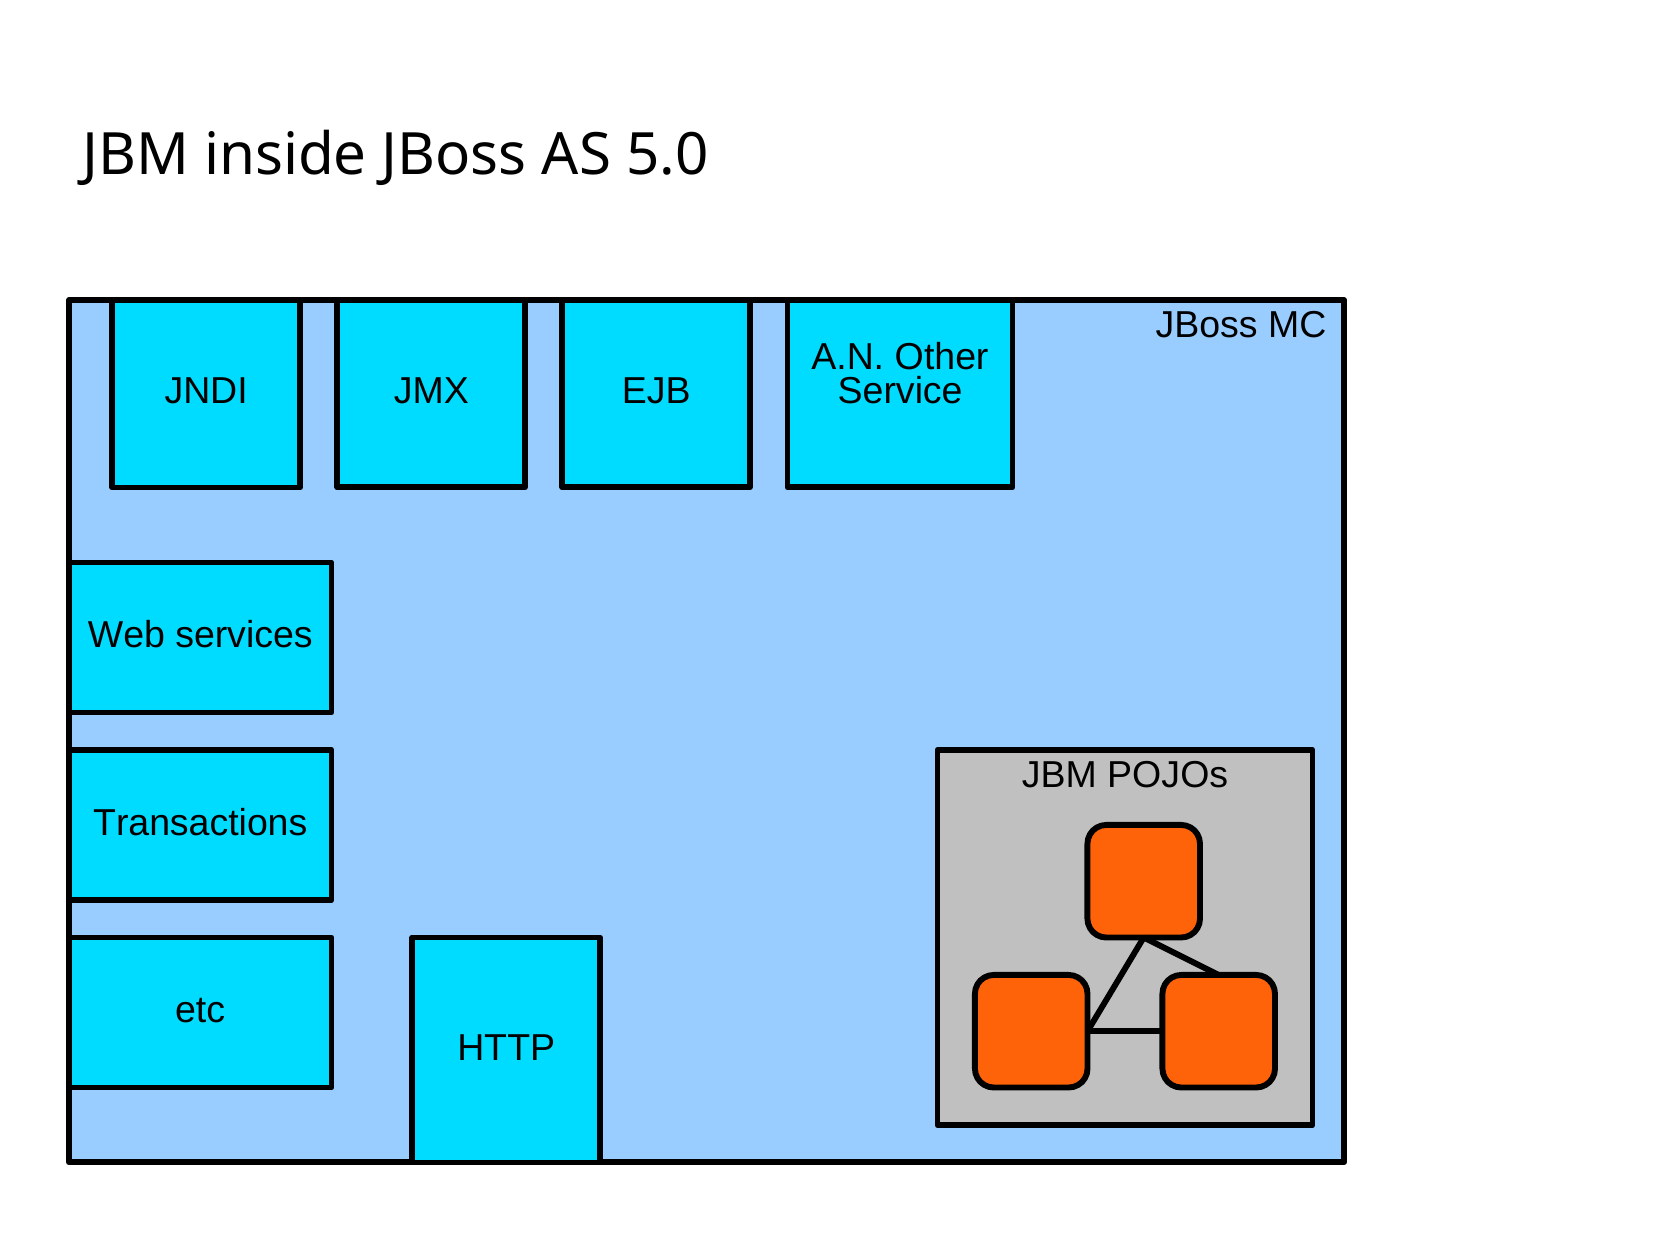

# JBM inside JBoss AS 5.0
JBoss MC
JMX
EJB
A.N. Other
Service
JNDI
Web services
Transactions
JBM POJOs
etc
HTTP